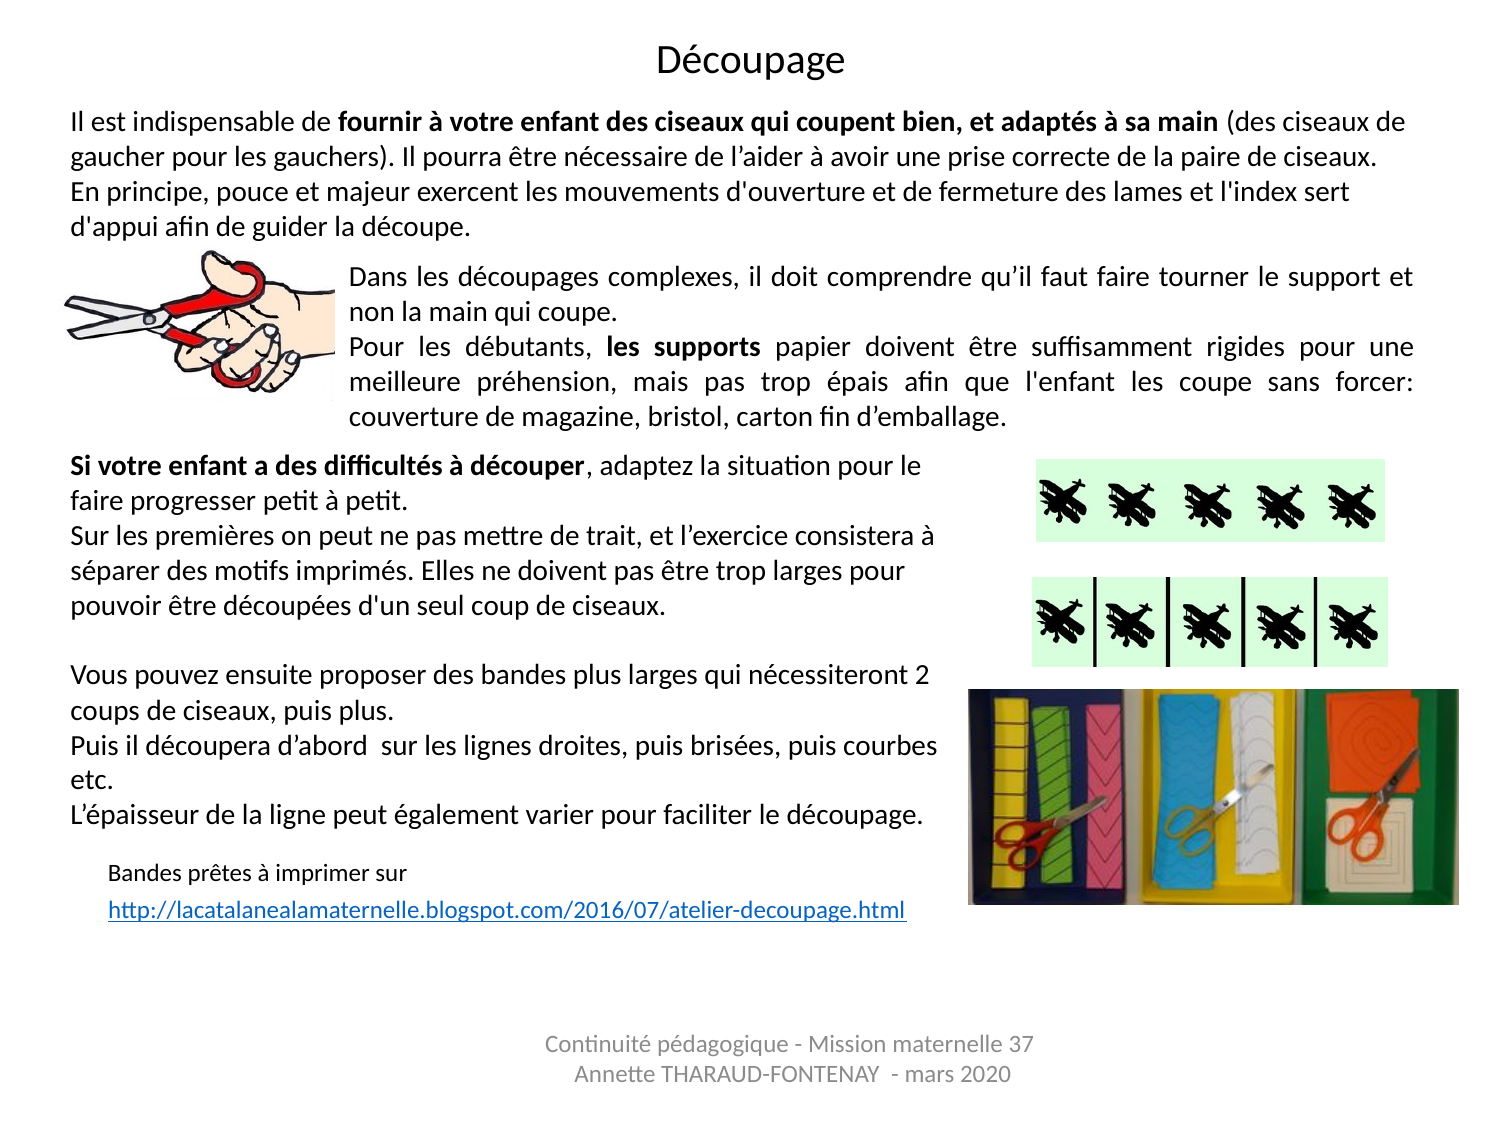

Découpage
Il est indispensable de fournir à votre enfant des ciseaux qui coupent bien, et adaptés à sa main (des ciseaux de gaucher pour les gauchers). Il pourra être nécessaire de l’aider à avoir une prise correcte de la paire de ciseaux. En principe, pouce et majeur exercent les mouvements d'ouverture et de fermeture des lames et l'index sert d'appui afin de guider la découpe.
Dans les découpages complexes, il doit comprendre qu’il faut faire tourner le support et non la main qui coupe.
Pour les débutants, les supports papier doivent être suffisamment rigides pour une meilleure préhension, mais pas trop épais afin que l'enfant les coupe sans forcer: couverture de magazine, bristol, carton fin d’emballage.
Si votre enfant a des difficultés à découper, adaptez la situation pour le faire progresser petit à petit.
Sur les premières on peut ne pas mettre de trait, et l’exercice consistera à séparer des motifs imprimés. Elles ne doivent pas être trop larges pour pouvoir être découpées d'un seul coup de ciseaux.
Vous pouvez ensuite proposer des bandes plus larges qui nécessiteront 2 coups de ciseaux, puis plus.
Puis il découpera d’abord sur les lignes droites, puis brisées, puis courbes etc.
L’épaisseur de la ligne peut également varier pour faciliter le découpage.
Bandes prêtes à imprimer sur
http://lacatalanealamaternelle.blogspot.com/2016/07/atelier-decoupage.html
Continuité pédagogique - Mission maternelle 37
Annette THARAUD-FONTENAY - mars 2020